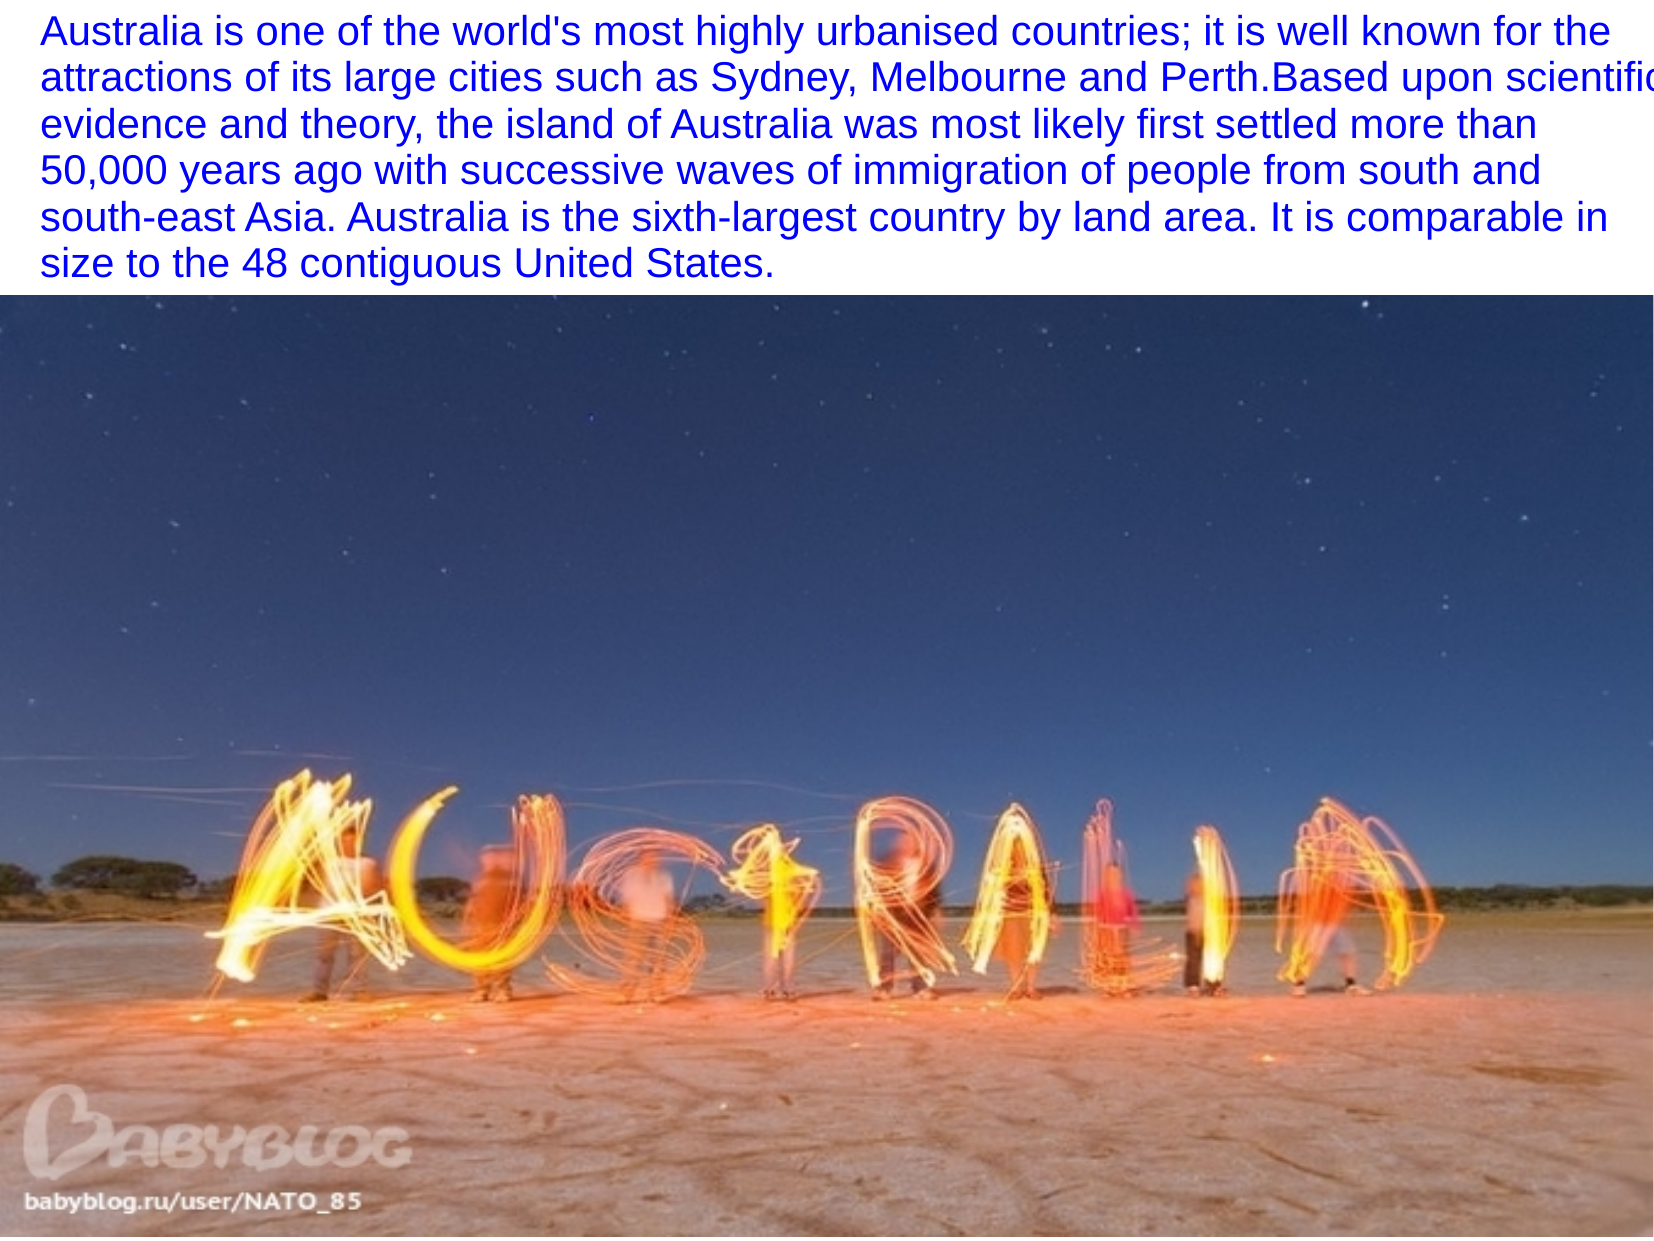

Australia is one of the world's most highly urbanised countries; it is well known for the attractions of its large cities such as Sydney, Melbourne and Perth.Based upon scientific evidence and theory, the island of Australia was most likely first settled more than 50,000 years ago with successive waves of immigration of people from south and south-east Asia. Australia is the sixth-largest country by land area. It is comparable in size to the 48 contiguous United States.